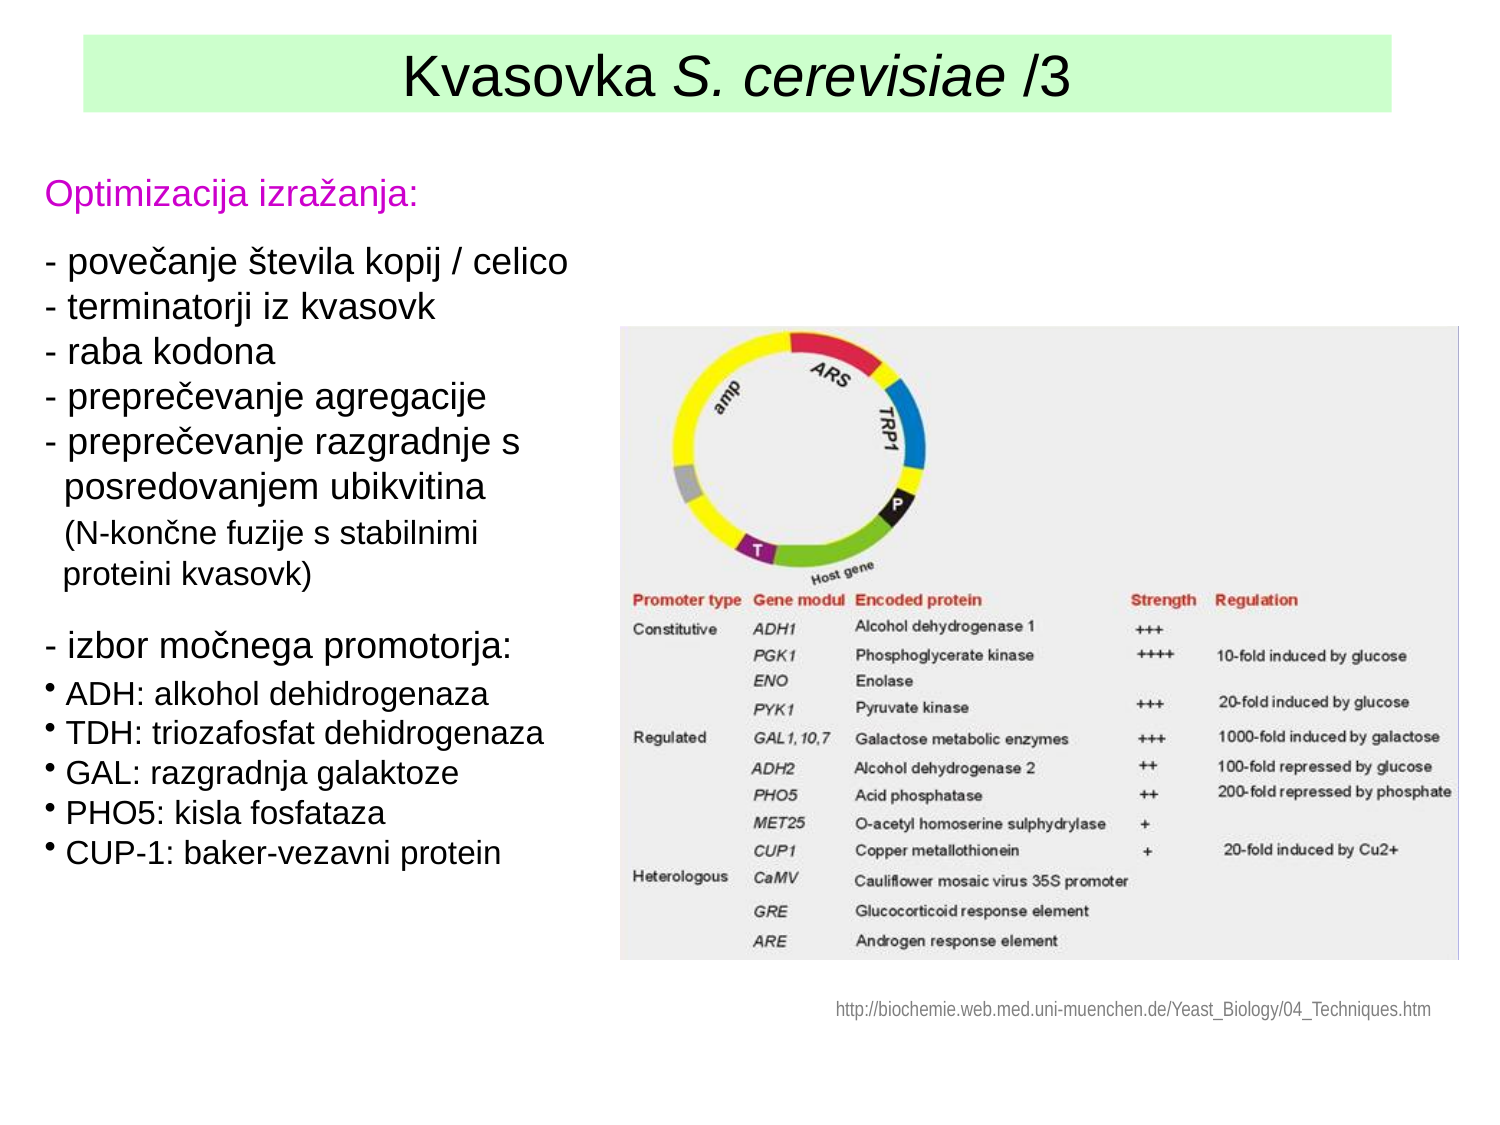

# Kvasovka S. cerevisiae /3
Optimizacija izražanja:
- povečanje števila kopij / celico
- terminatorji iz kvasovk
- raba kodona
- preprečevanje agregacije
- preprečevanje razgradnje s
 posredovanjem ubikvitina
 (N-končne fuzije s stabilnimi
 proteini kvasovk)
- izbor močnega promotorja:
 ADH: alkohol dehidrogenaza
 TDH: triozafosfat dehidrogenaza
 GAL: razgradnja galaktoze
 PHO5: kisla fosfataza
 CUP-1: baker-vezavni protein
http://biochemie.web.med.uni-muenchen.de/Yeast_Biology/04_Techniques.htm